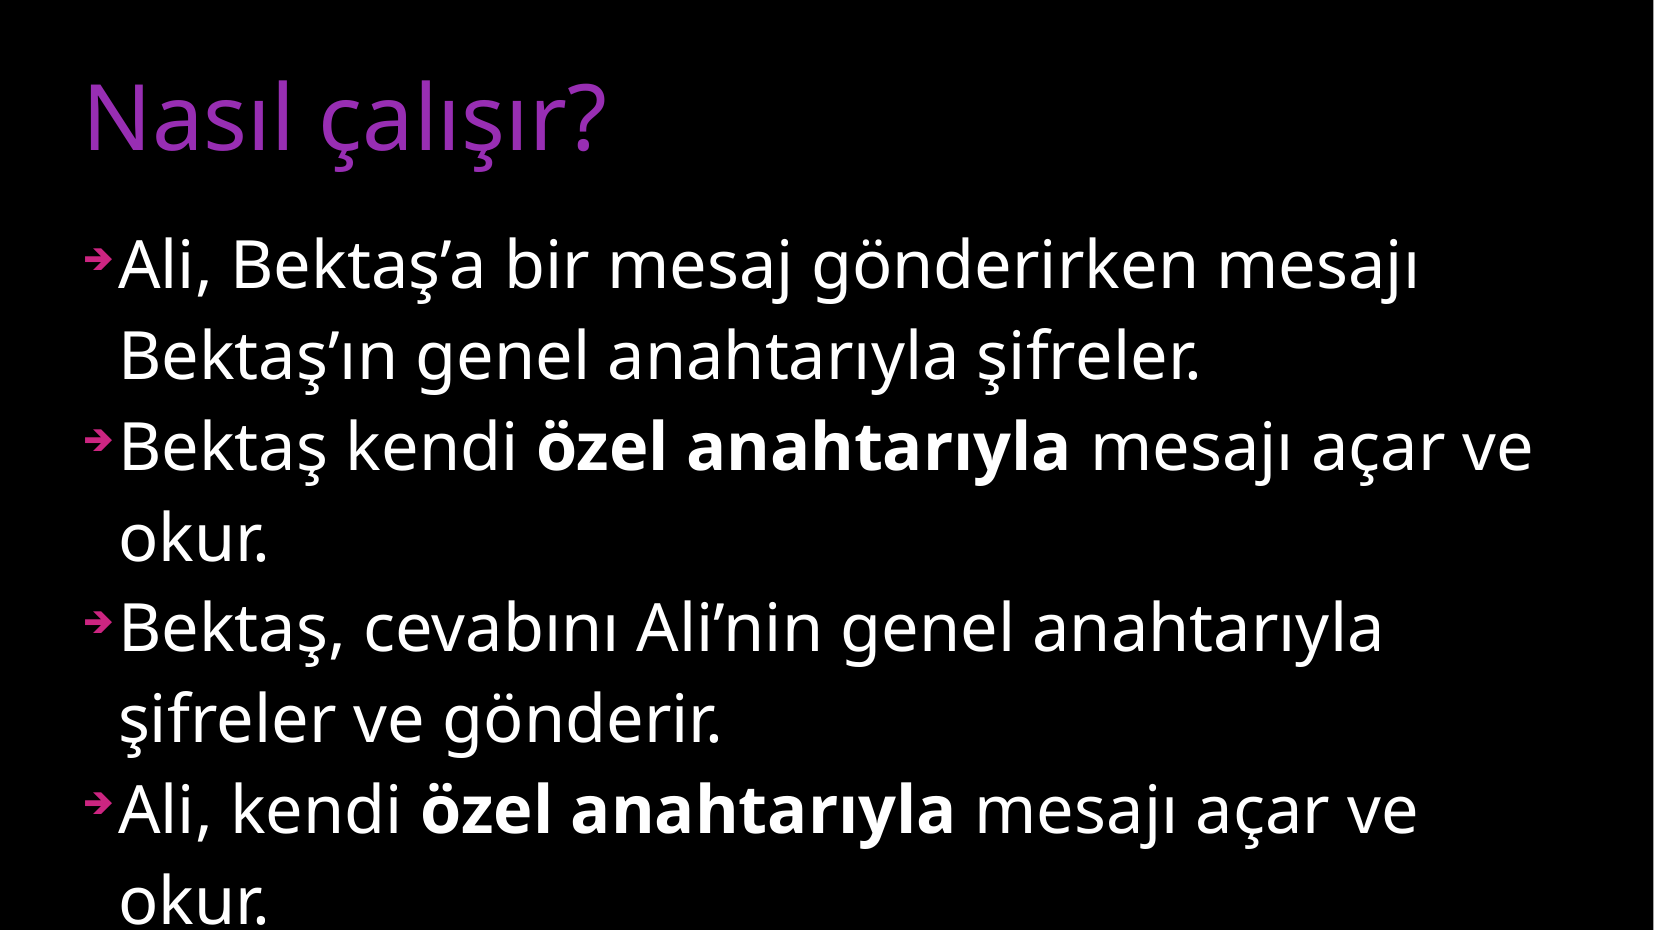

# Nasıl çalışır?
Ali, Bektaş’a bir mesaj gönderirken mesajı Bektaş’ın genel anahtarıyla şifreler.
Bektaş kendi özel anahtarıyla mesajı açar ve okur.
Bektaş, cevabını Ali’nin genel anahtarıyla şifreler ve gönderir.
Ali, kendi özel anahtarıyla mesajı açar ve okur.